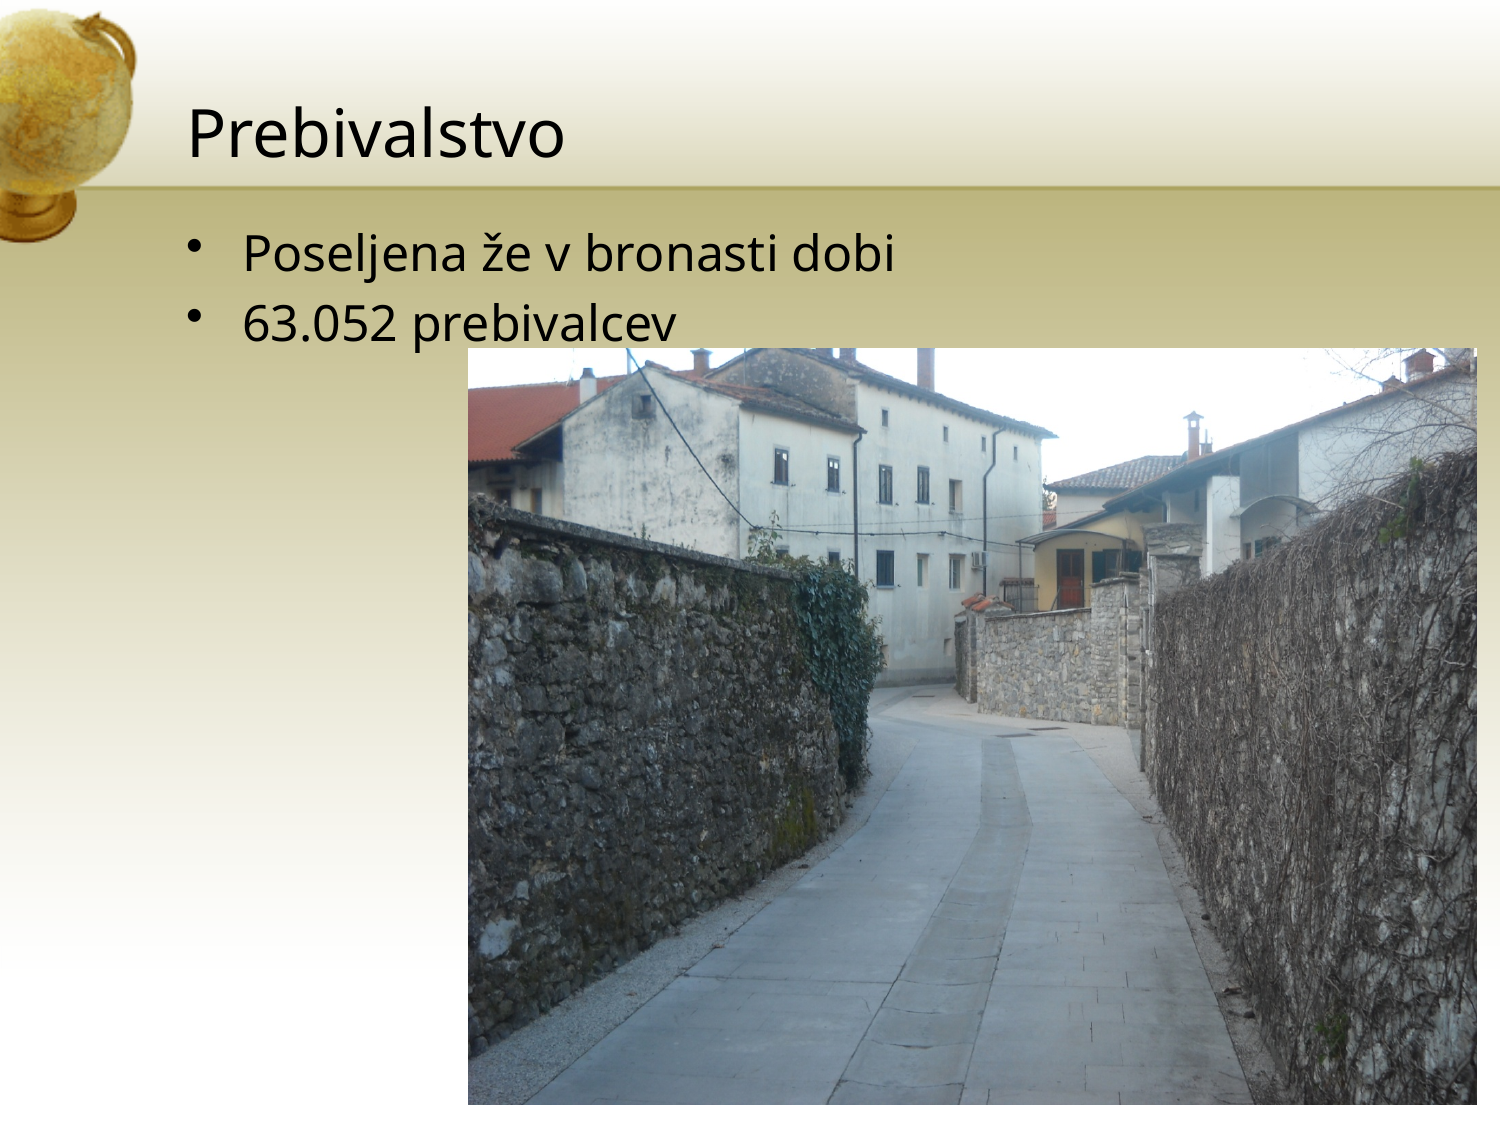

# Prebivalstvo
Poseljena že v bronasti dobi
63.052 prebivalcev